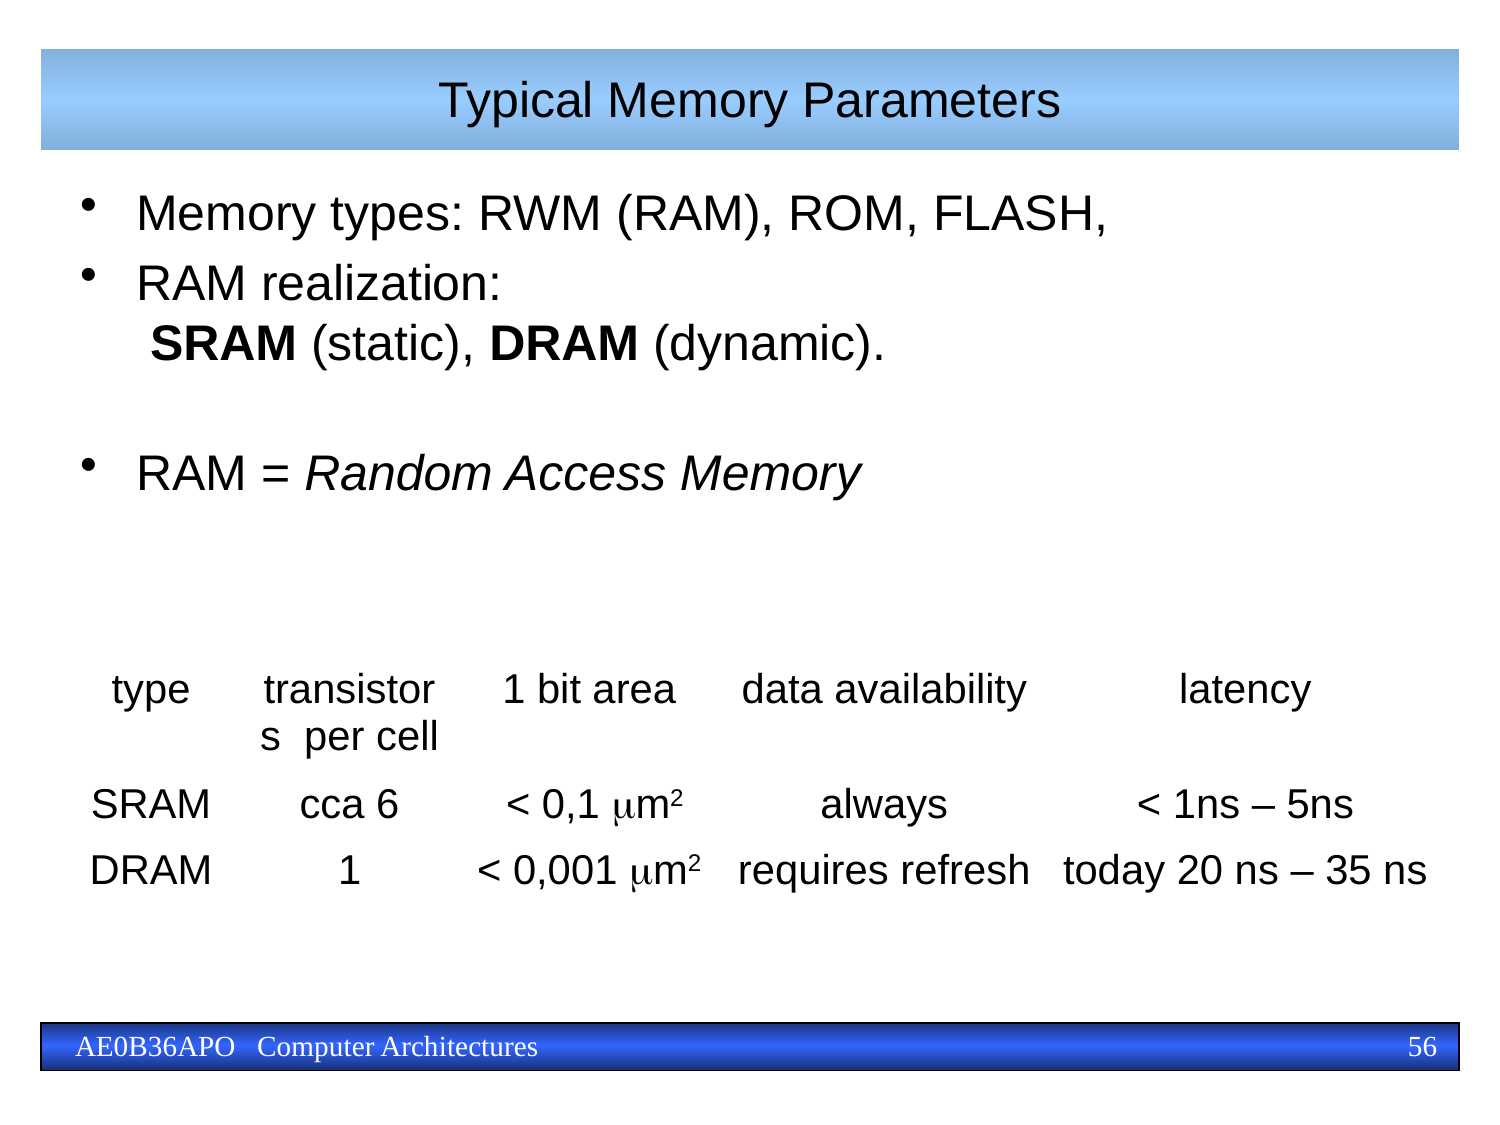

# Typical Memory Parameters
Memory types: RWM (RAM), ROM, FLASH,
RAM realization:
 SRAM (static), DRAM (dynamic).
RAM = Random Access Memory
| type | transistors per cell | 1 bit area | data availability | latency |
| --- | --- | --- | --- | --- |
| SRAM | cca 6 | < 0,1 m2 | always | < 1ns – 5ns |
| DRAM | 1 | < 0,001 m2 | requires refresh | today 20 ns – 35 ns |
AE0B36APO Computer Architectures
56